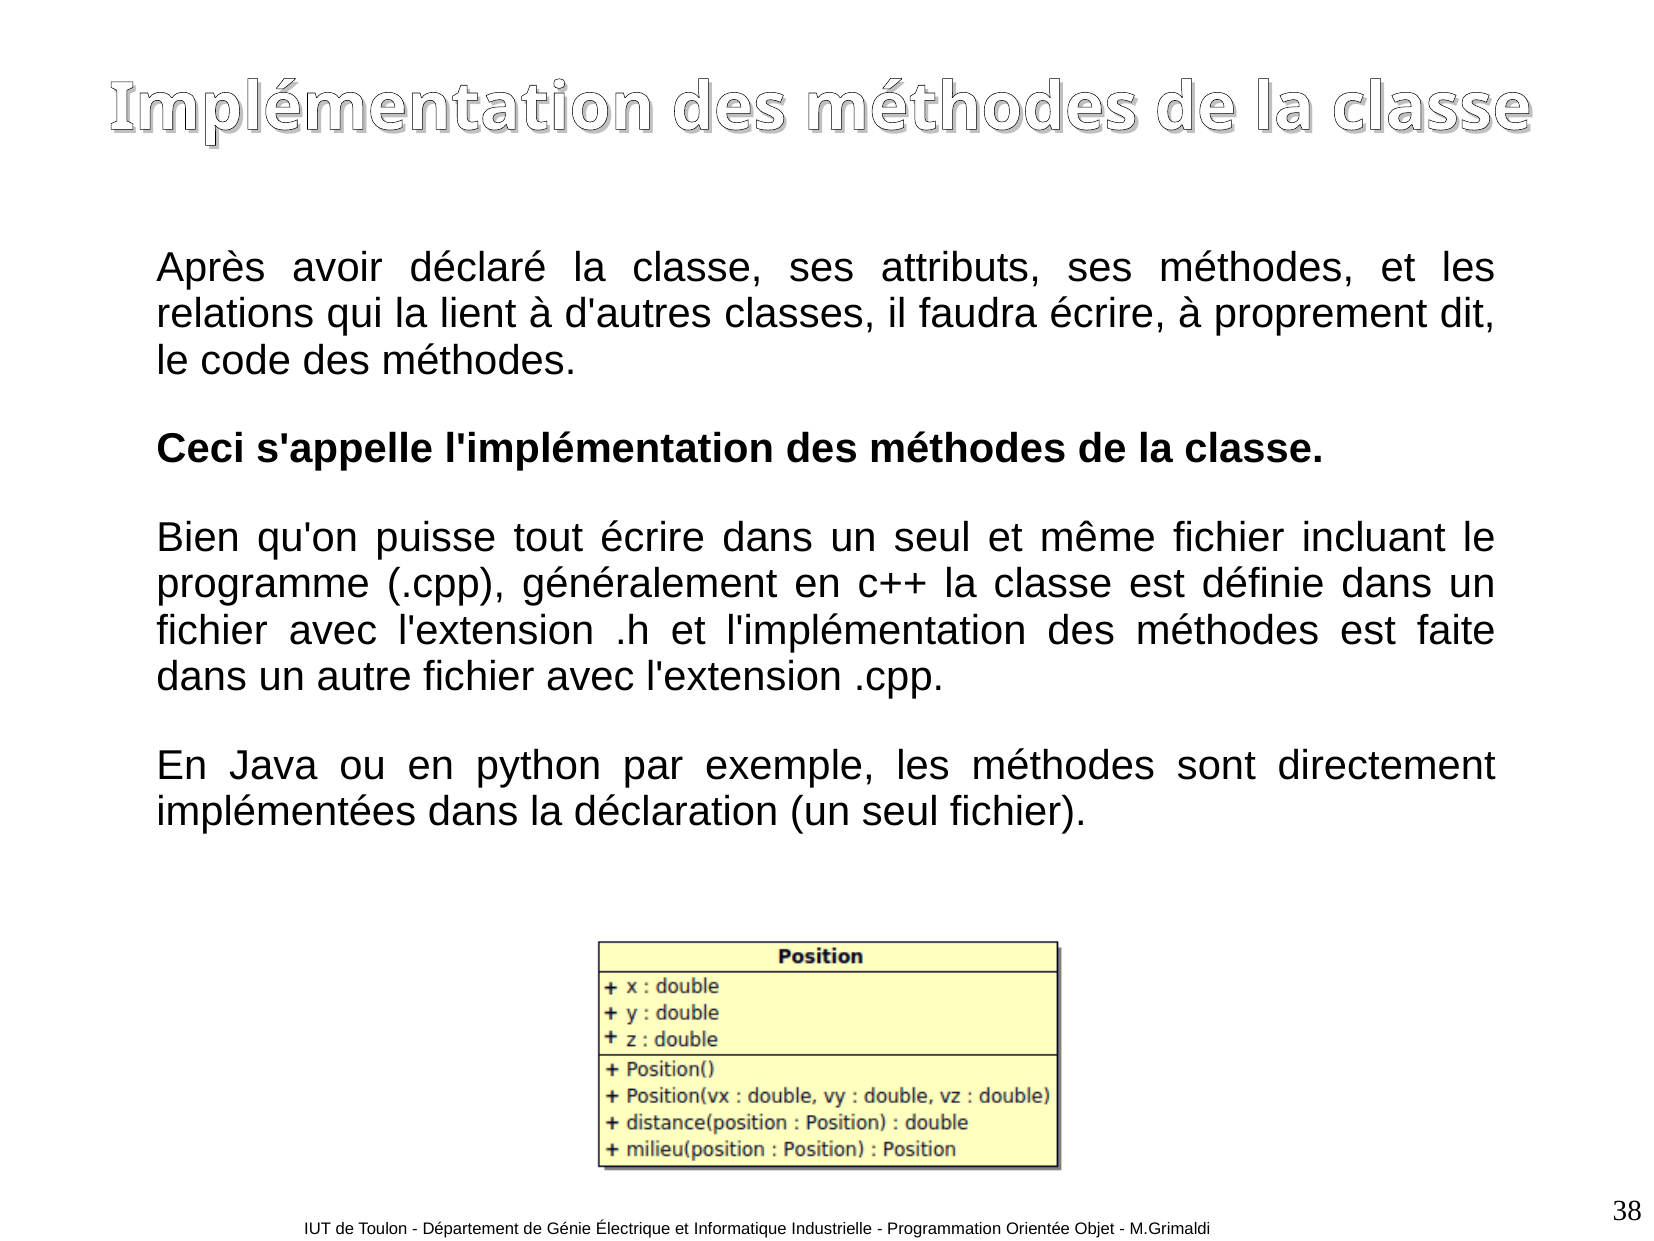

# Implémentation des méthodes de la classe
Après avoir déclaré la classe, ses attributs, ses méthodes, et les relations qui la lient à d'autres classes, il faudra écrire, à proprement dit, le code des méthodes.
Ceci s'appelle l'implémentation des méthodes de la classe.
Bien qu'on puisse tout écrire dans un seul et même fichier incluant le programme (.cpp), généralement en c++ la classe est définie dans un fichier avec l'extension .h et l'implémentation des méthodes est faite dans un autre fichier avec l'extension .cpp.
En Java ou en python par exemple, les méthodes sont directement implémentées dans la déclaration (un seul fichier).